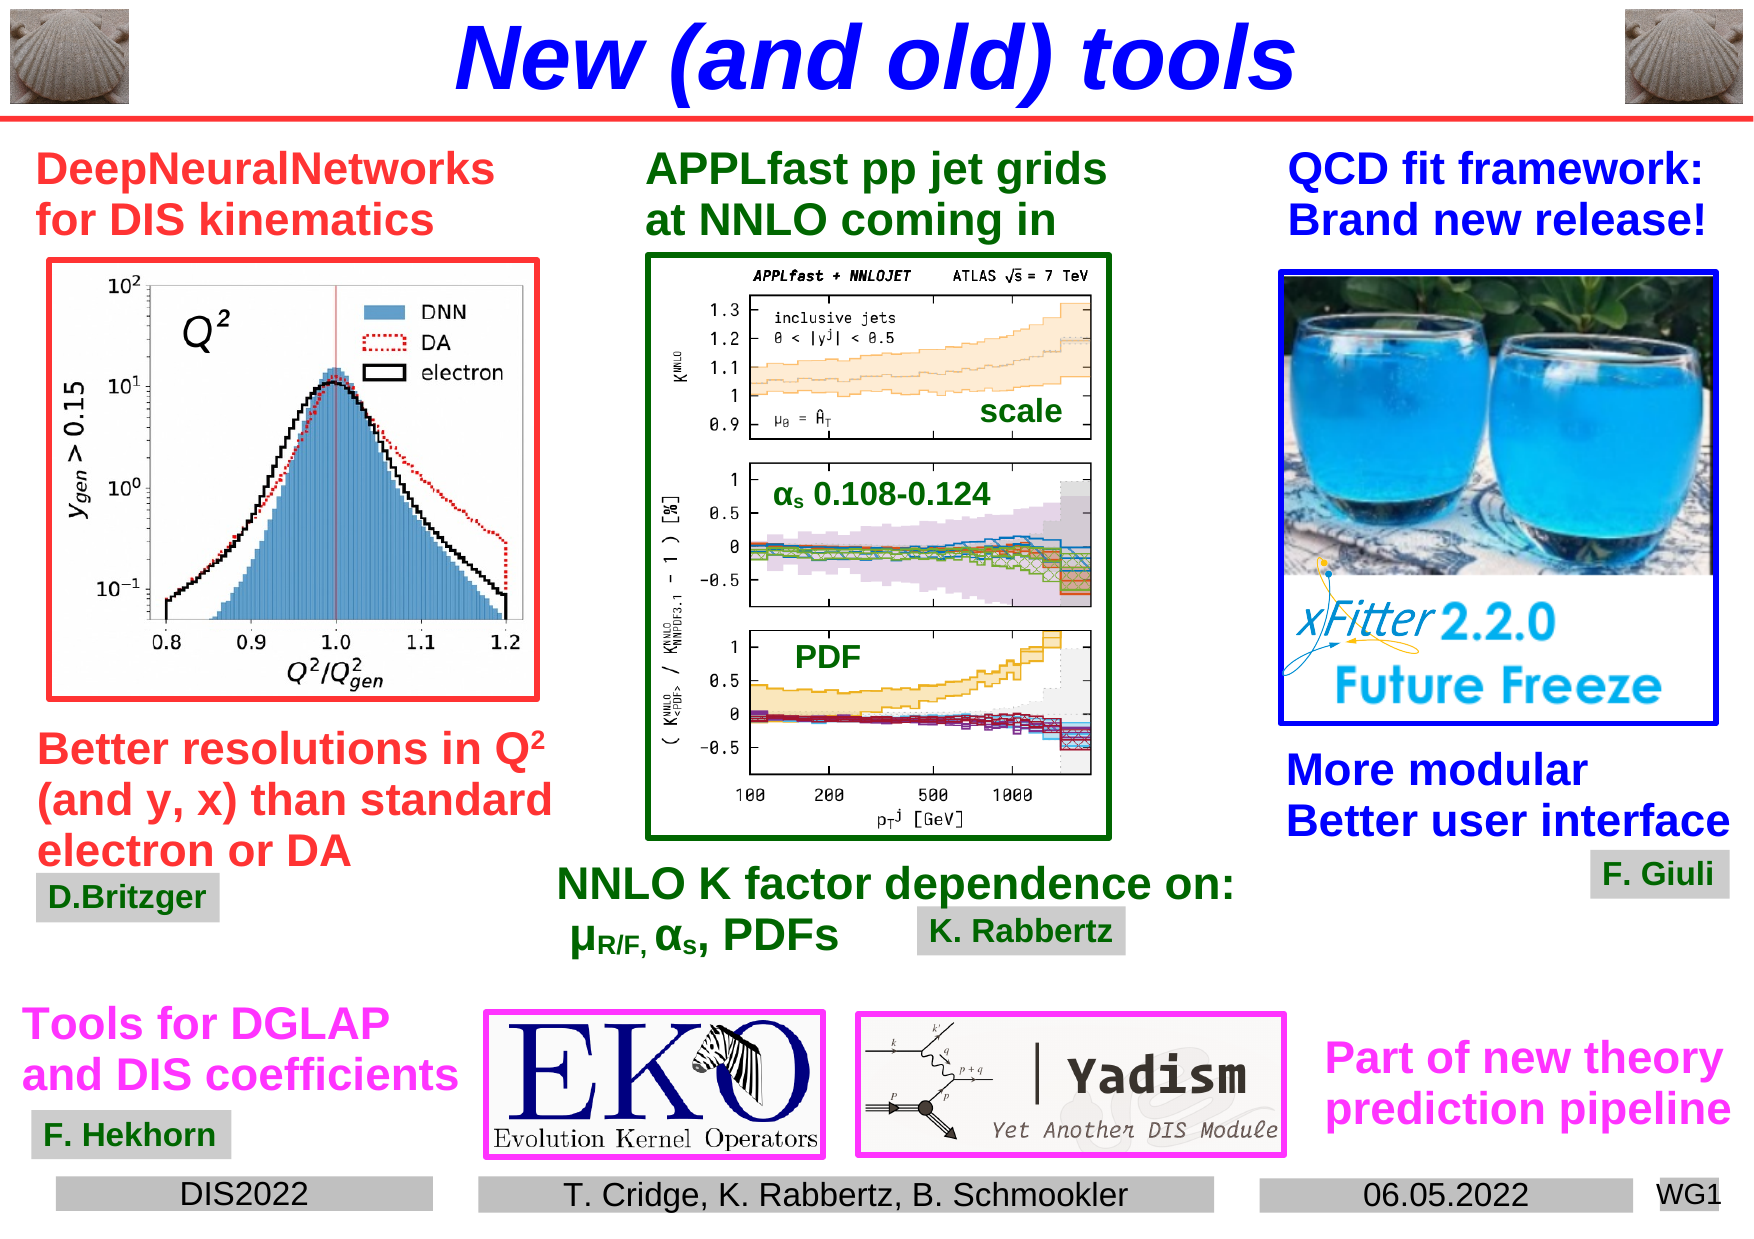

# New (and old) tools
DeepNeuralNetworks
for DIS kinematics
Better resolutions in Q2 (and y, x) than standard electron or DA
APPLfast pp jet grids
at NNLO coming in
QCD fit framework:
Brand new release!
More modular
Better user interface
scale
αs 0.108-0.124
PDF
F. Giuli
NNLO K factor dependence on:
 μR/F, αs, PDFs
D.Britzger
K. Rabbertz
Tools for DGLAP
and DIS coefficients
Part of new theory
prediction pipeline
F. Hekhorn